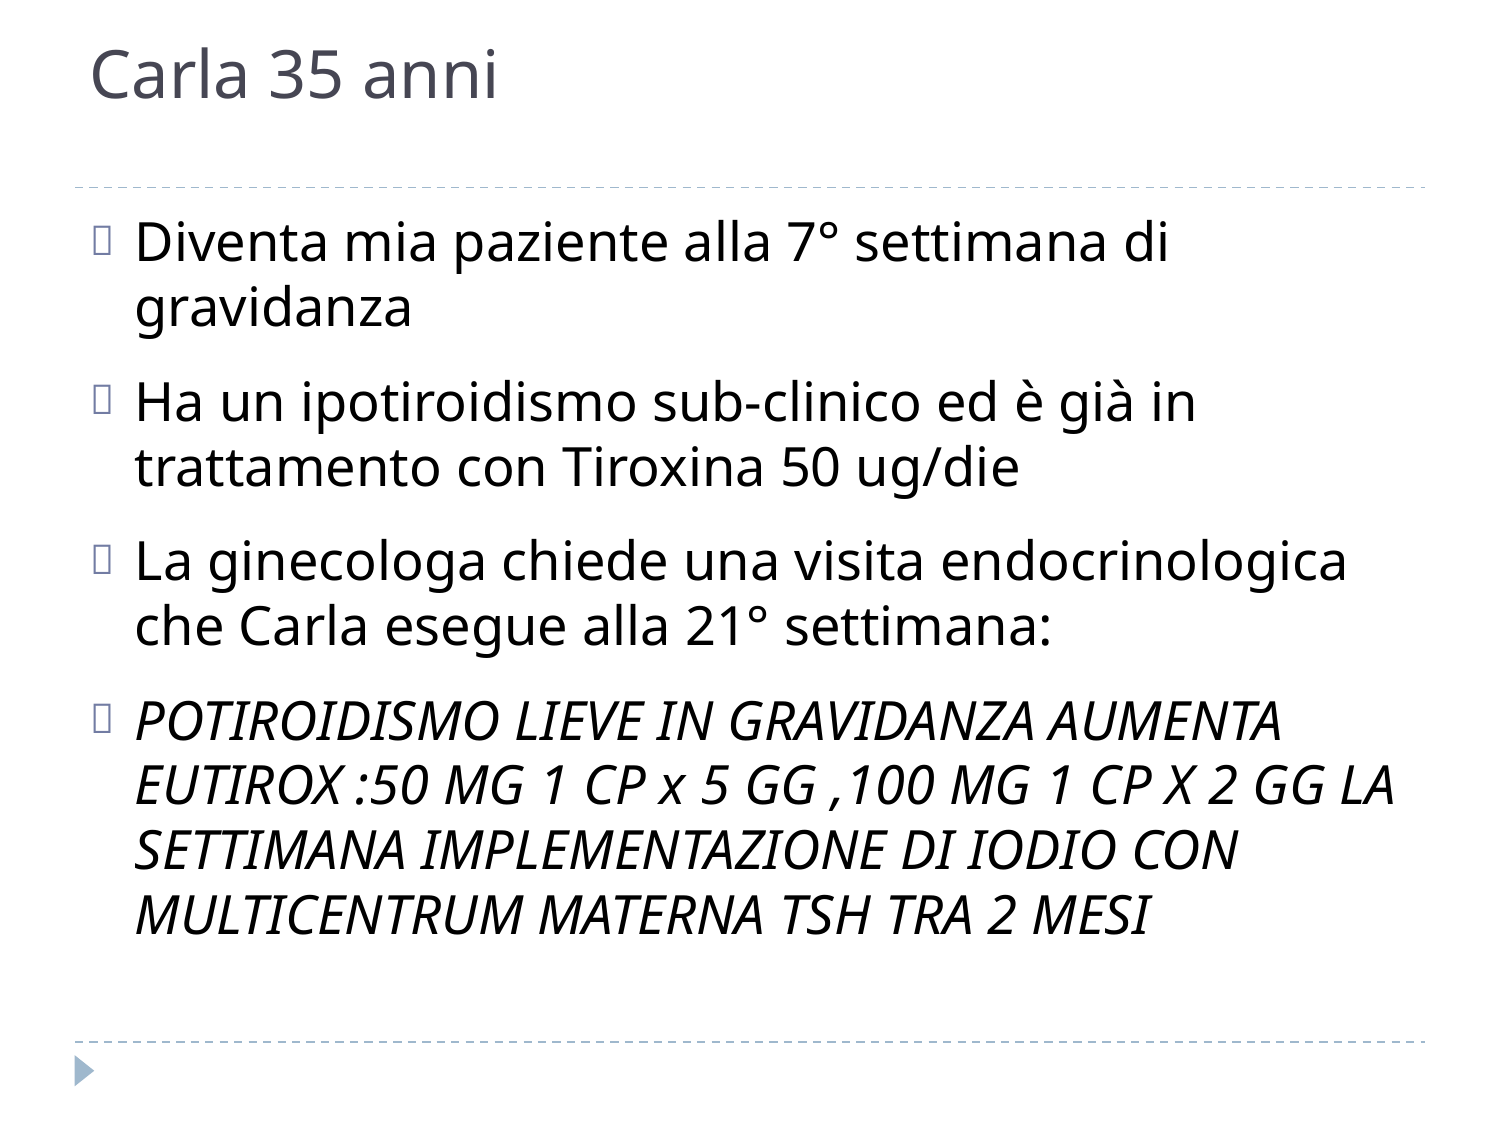

# Carla 35 anni
Diventa mia paziente alla 7° settimana di gravidanza
Ha un ipotiroidismo sub-clinico ed è già in trattamento con Tiroxina 50 ug/die
La ginecologa chiede una visita endocrinologica che Carla esegue alla 21° settimana:
POTIROIDISMO LIEVE IN GRAVIDANZA AUMENTA EUTIROX :50 MG 1 CP x 5 GG ,100 MG 1 CP X 2 GG LA SETTIMANA IMPLEMENTAZIONE DI IODIO CON MULTICENTRUM MATERNA TSH TRA 2 MESI